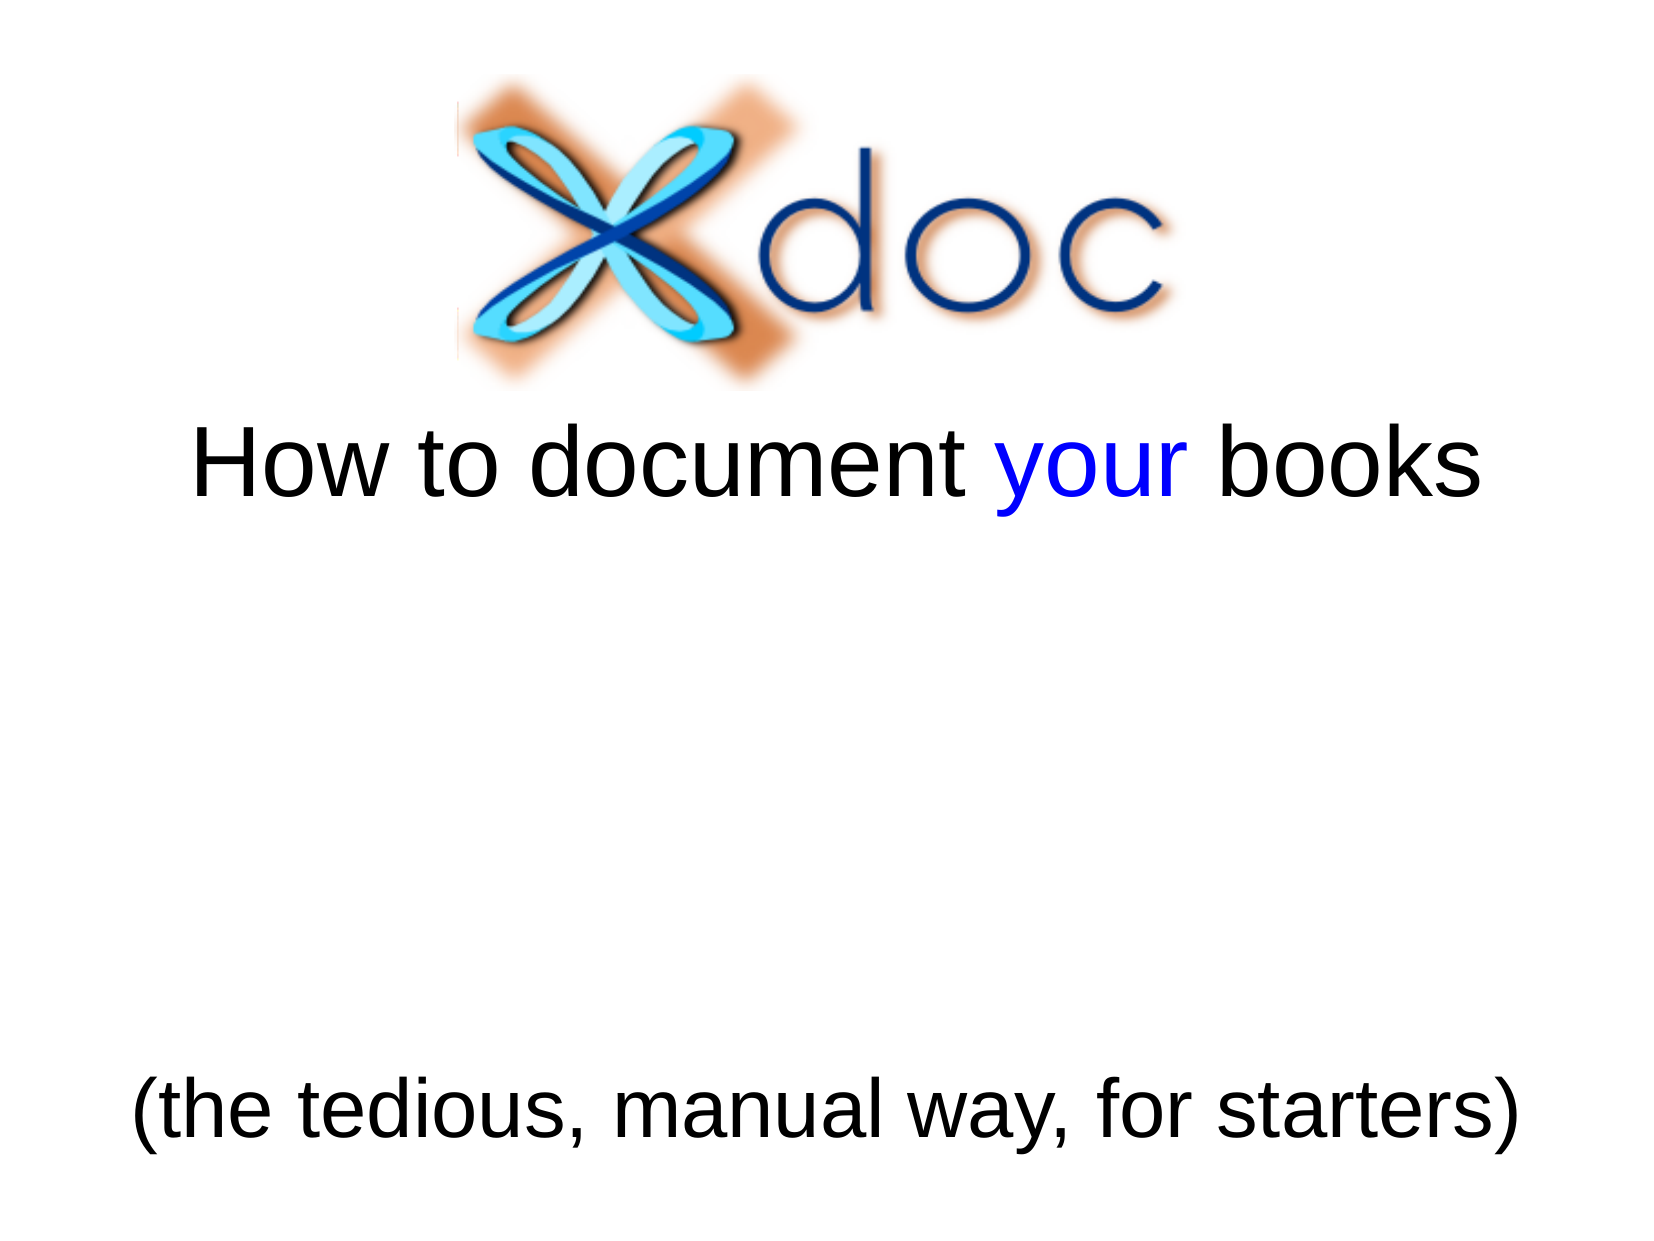

How to document your books
(the tedious, manual way, for starters)